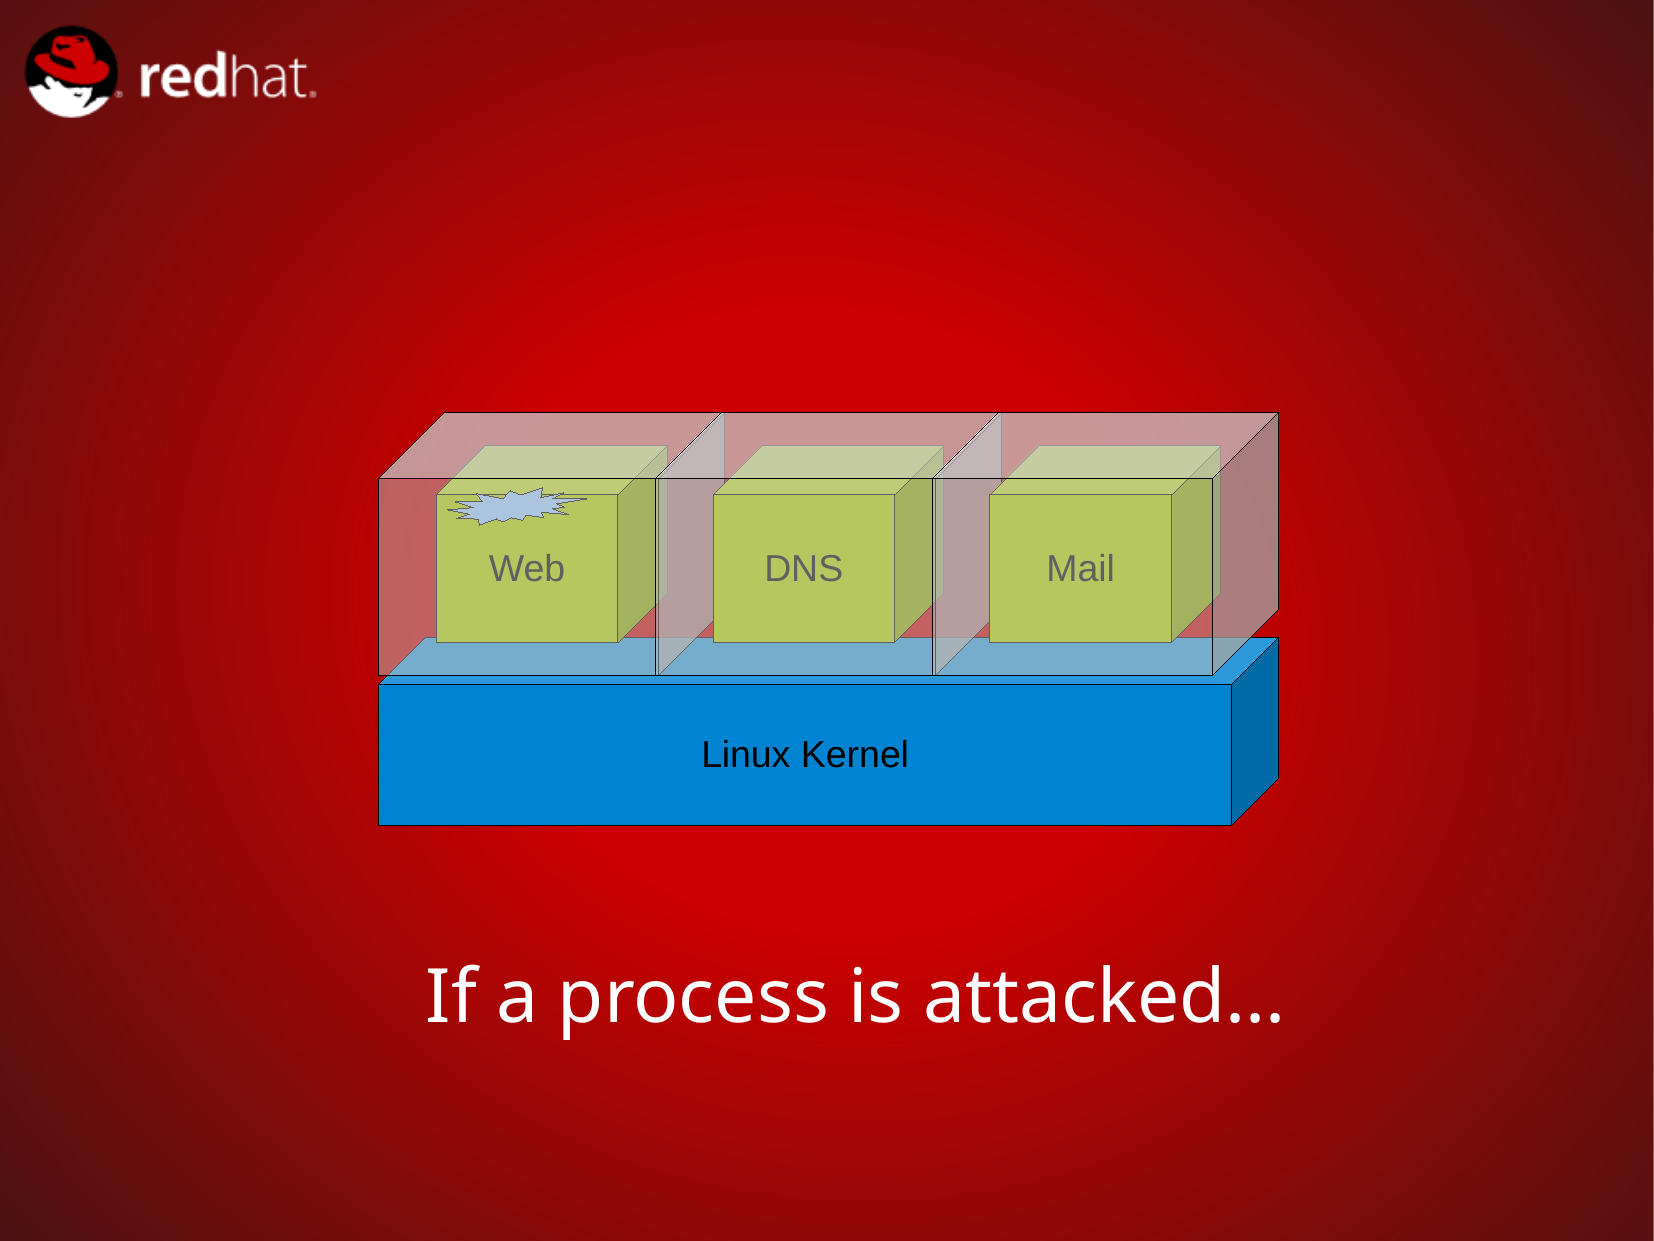

Web
DNS
Mail
Linux Kernel
If a process is attacked...